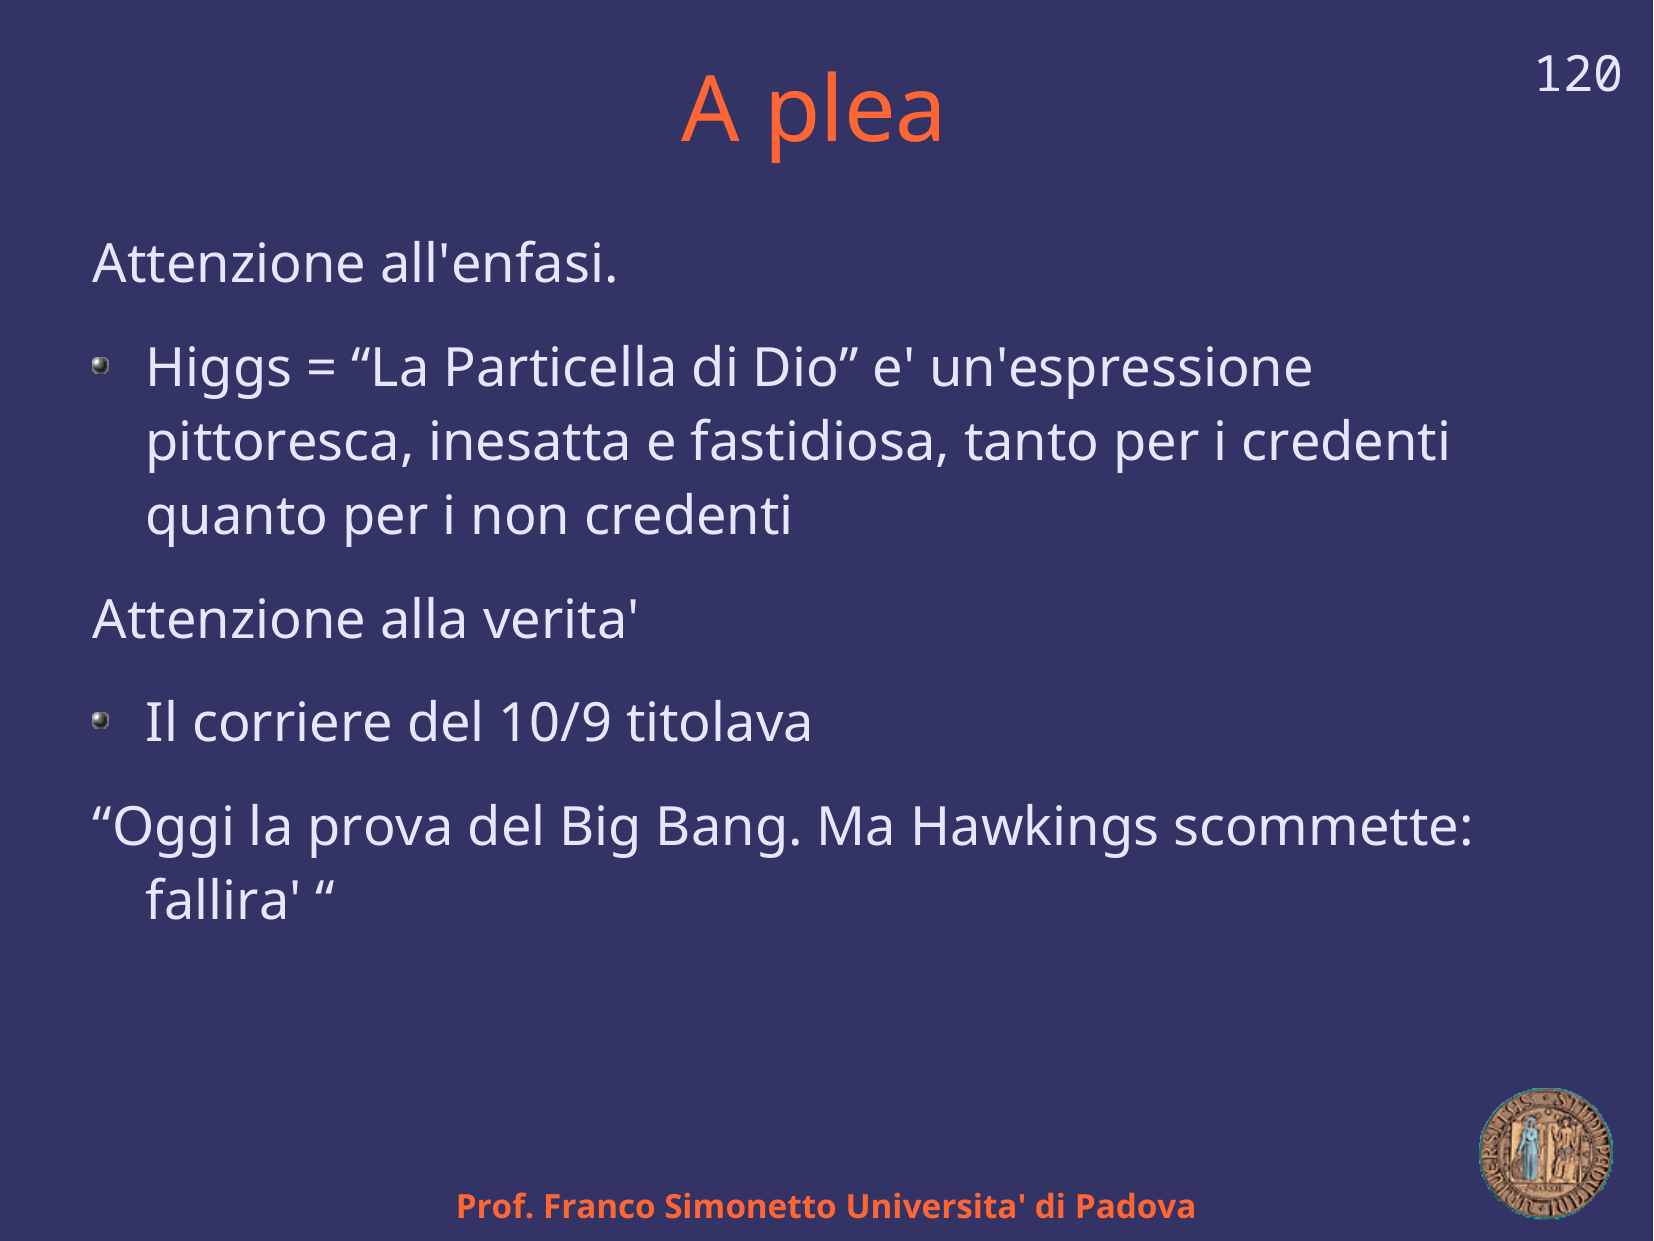

120
# A plea
Attenzione all'enfasi.
Higgs = “La Particella di Dio” e' un'espressione pittoresca, inesatta e fastidiosa, tanto per i credenti quanto per i non credenti
Attenzione alla verita'
Il corriere del 10/9 titolava
“Oggi la prova del Big Bang. Ma Hawkings scommette: fallira' “